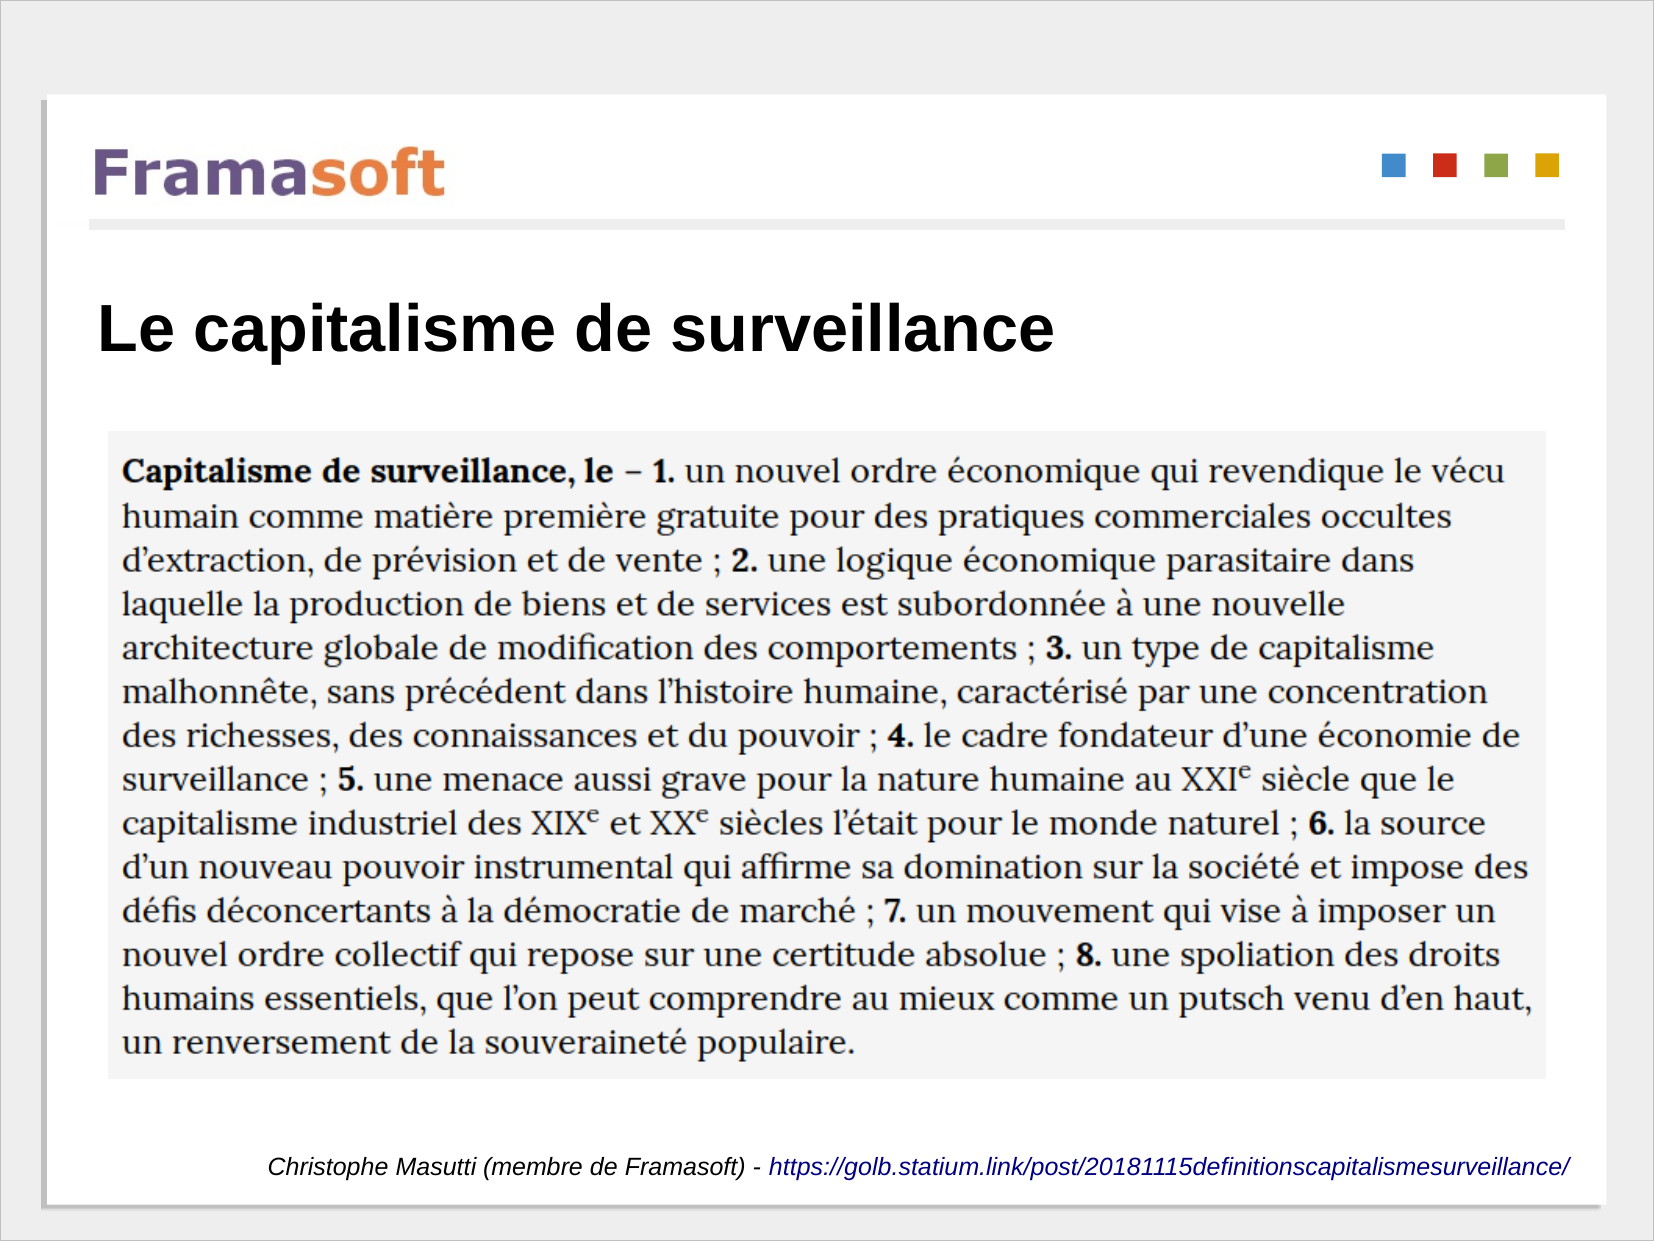

Le capitalisme de surveillance
Christophe Masutti (membre de Framasoft) - https://golb.statium.link/post/20181115definitionscapitalismesurveillance/